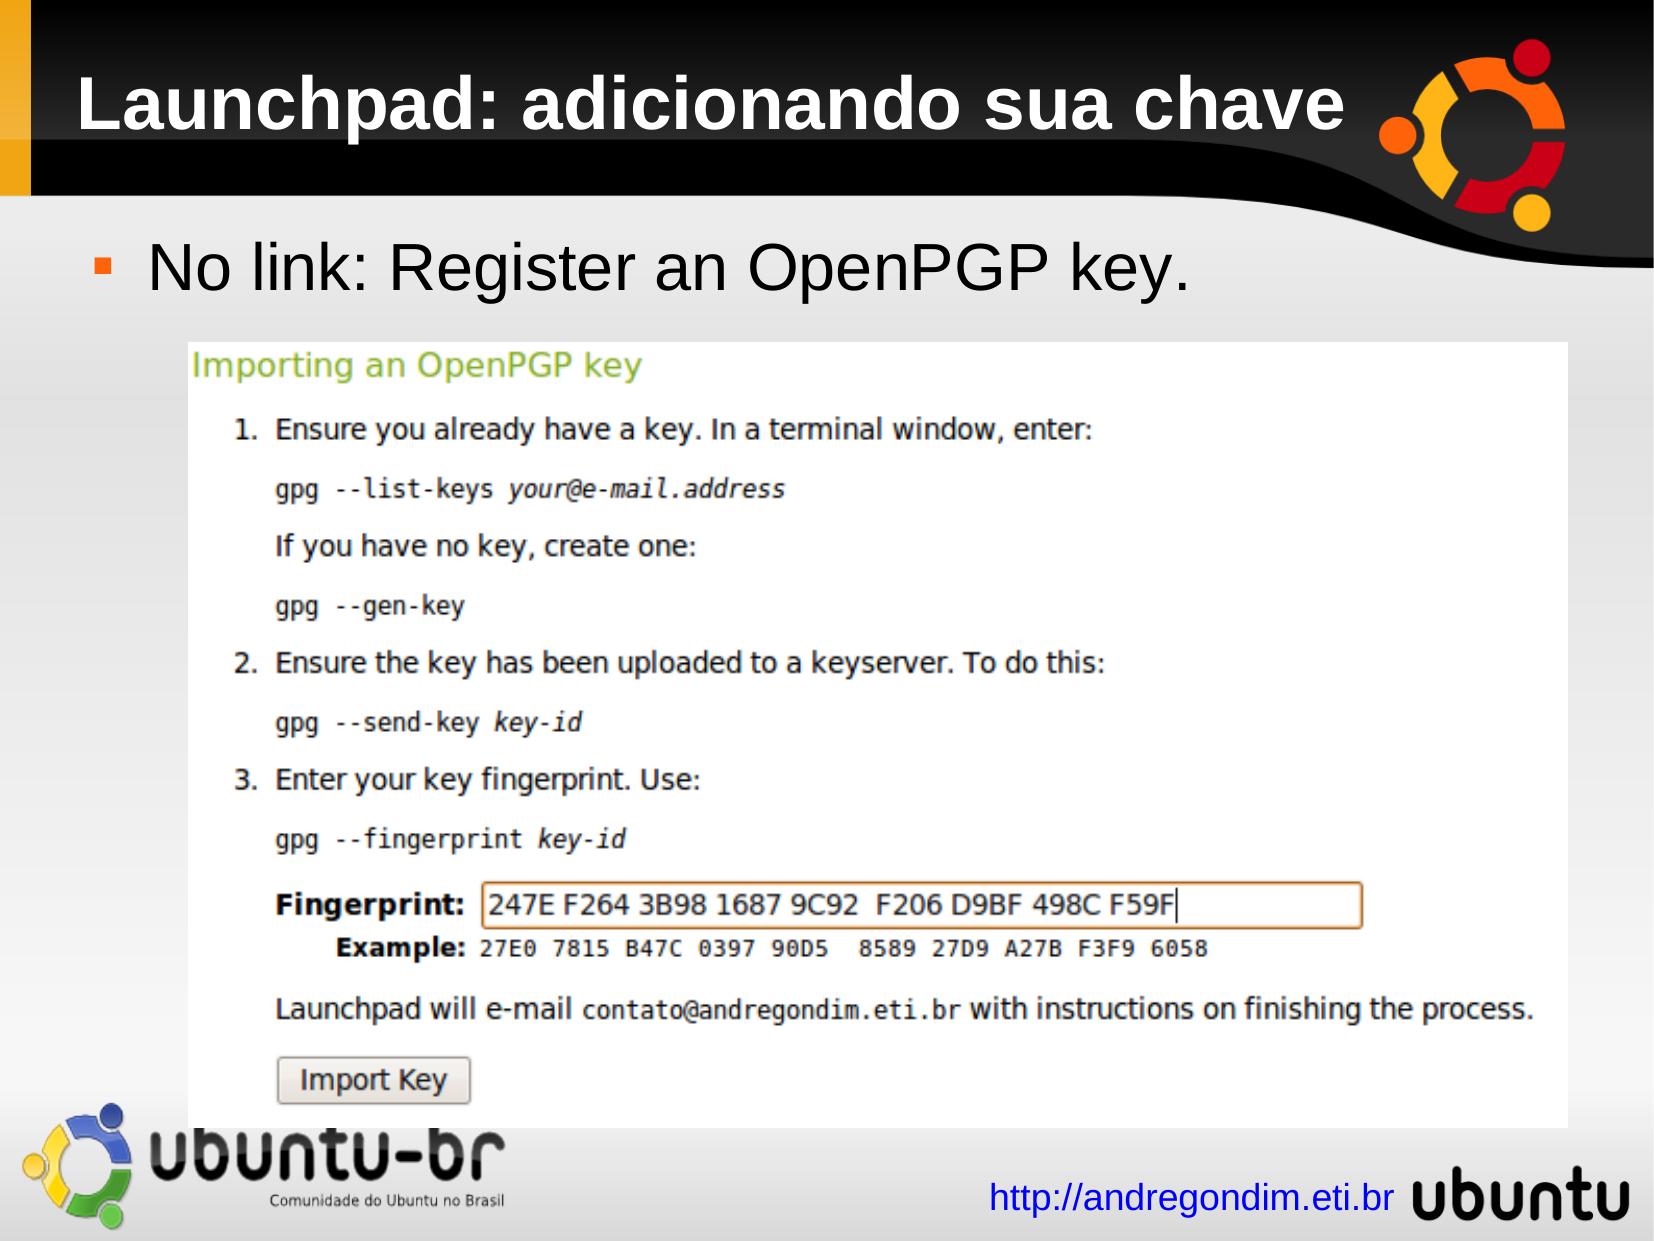

# Launchpad: adicionando sua chave
No link: Register an OpenPGP key.